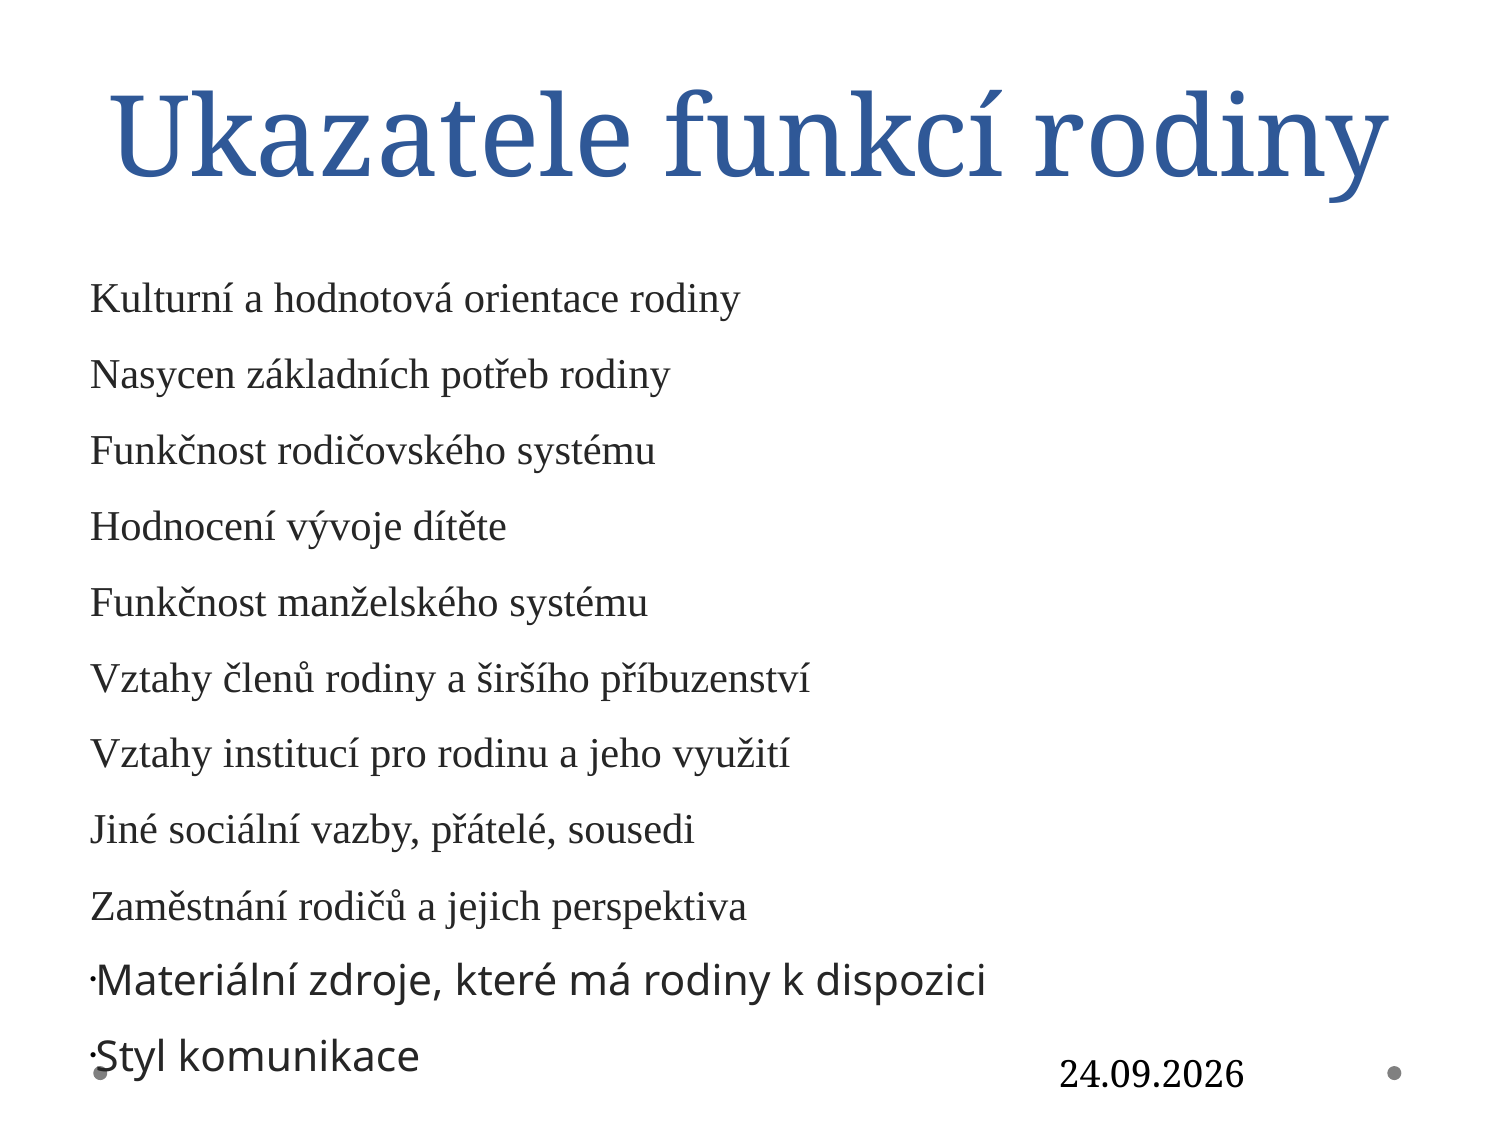

# Ukazatele funkcí rodiny
Kulturní a hodnotová orientace rodiny
Nasycen základních potřeb rodiny
Funkčnost rodičovského systému
Hodnocení vývoje dítěte
Funkčnost manželského systému
Vztahy členů rodiny a širšího příbuzenství
Vztahy institucí pro rodinu a jeho využití
Jiné sociální vazby, přátelé, sousedi
Zaměstnání rodičů a jejich perspektiva
Materiální zdroje, které má rodiny k dispozici
Styl komunikace